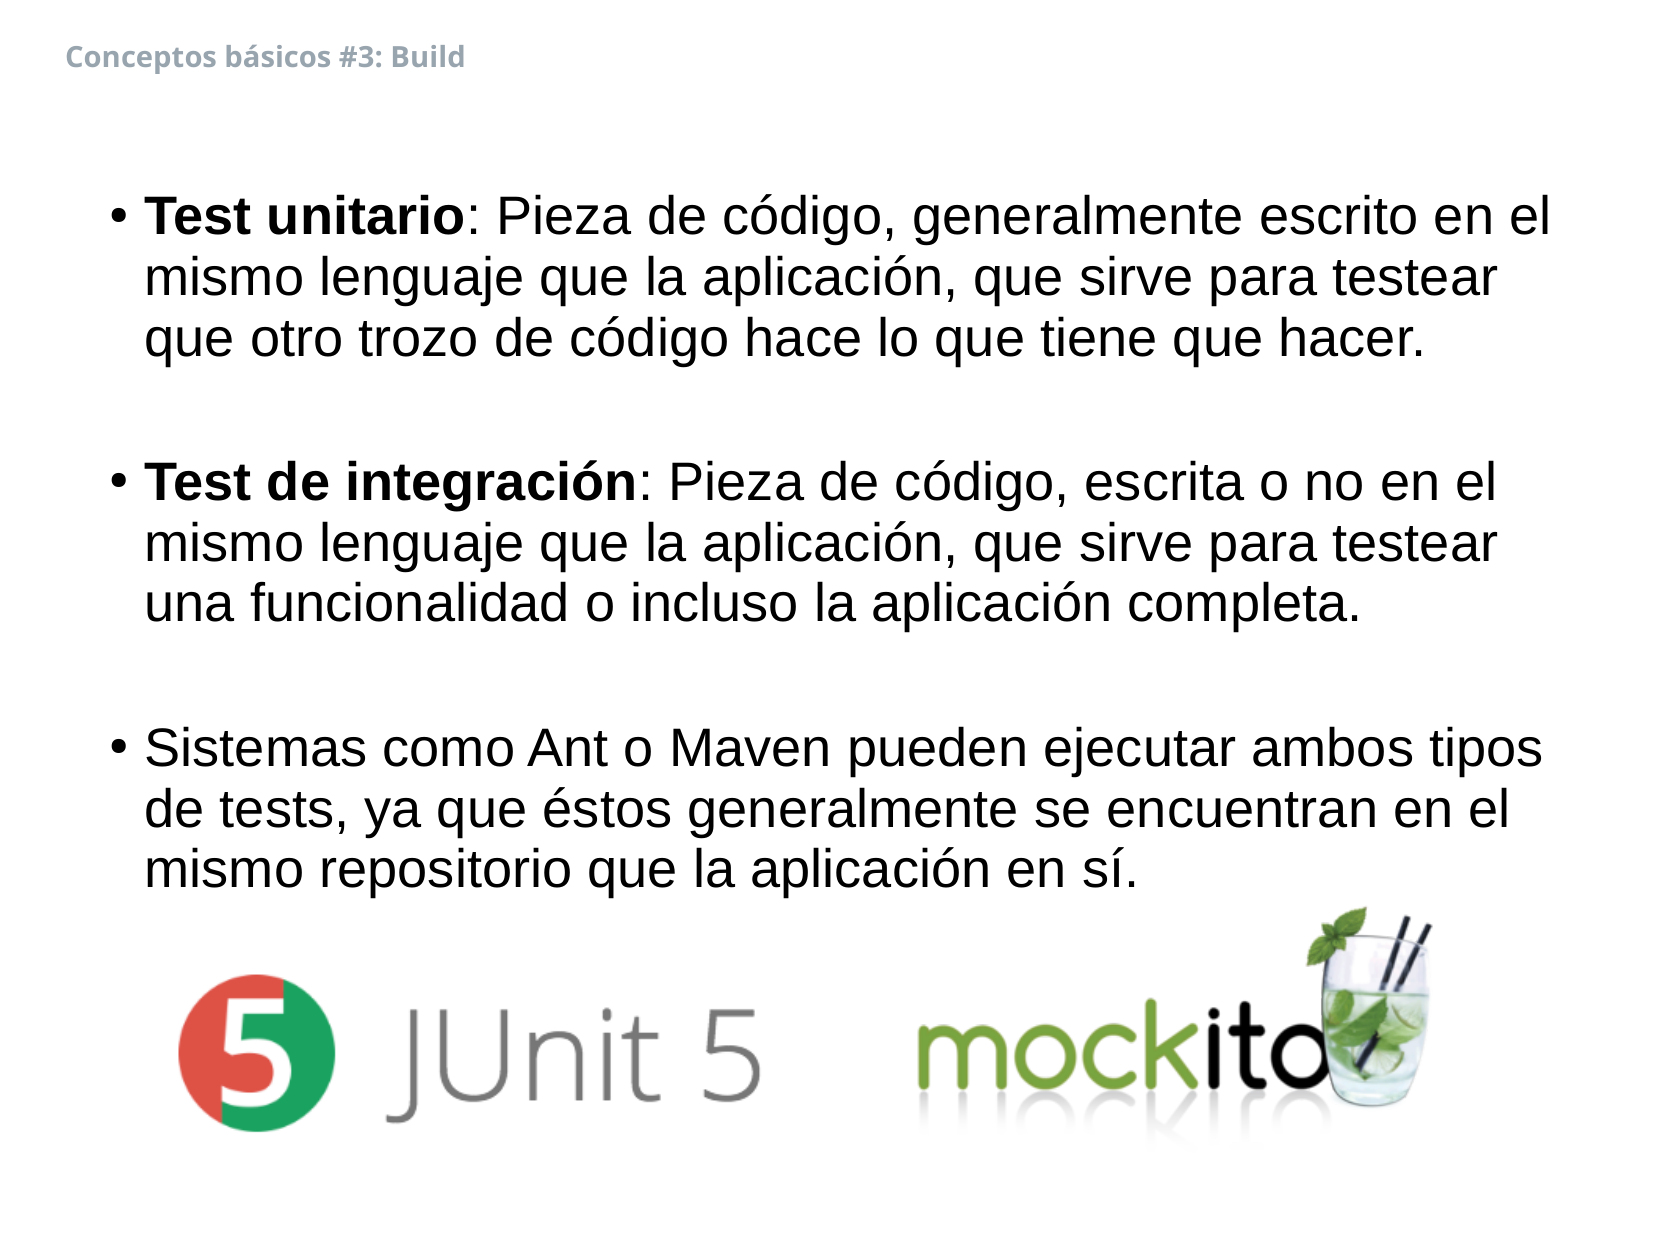

Conceptos básicos #3: Build
Test unitario: Pieza de código, generalmente escrito en el mismo lenguaje que la aplicación, que sirve para testear que otro trozo de código hace lo que tiene que hacer.
Test de integración: Pieza de código, escrita o no en el mismo lenguaje que la aplicación, que sirve para testear una funcionalidad o incluso la aplicación completa.
Sistemas como Ant o Maven pueden ejecutar ambos tipos de tests, ya que éstos generalmente se encuentran en el mismo repositorio que la aplicación en sí.